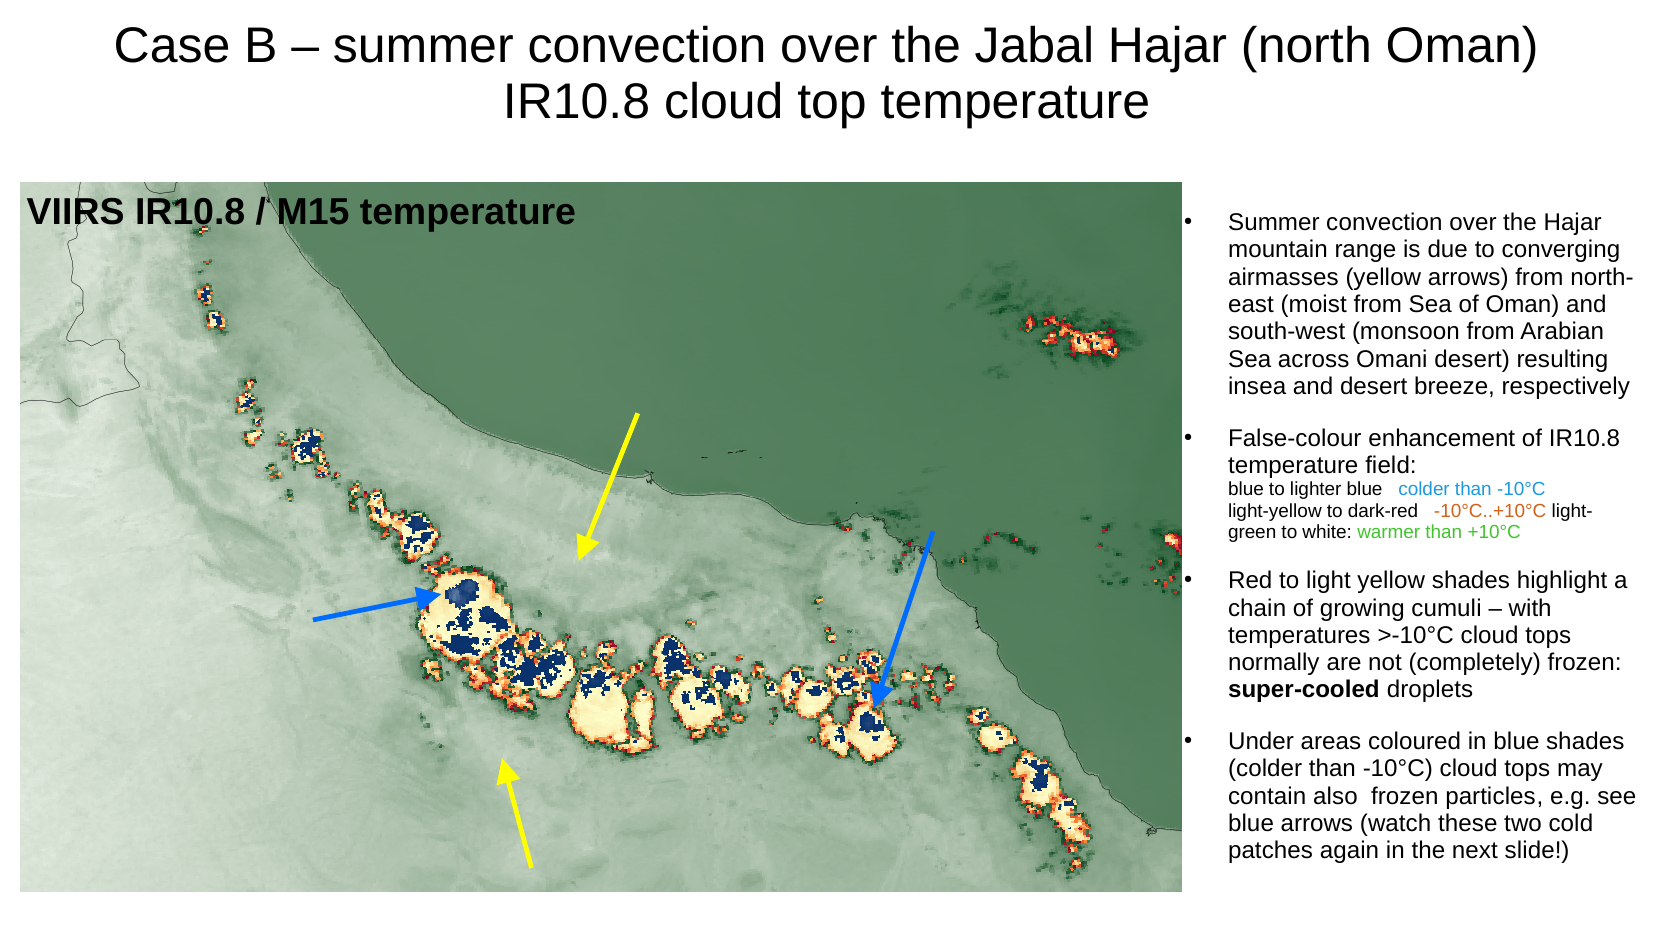

# Case B – summer convection over the Jabal Hajar (north Oman) IR10.8 cloud top temperature
Summer convection over the Hajar mountain range is due to converging airmasses (yellow arrows) from north-east (moist from Sea of Oman) and south-west (monsoon from Arabian Sea across Omani desert) resulting insea and desert breeze, respectively
False-colour enhancement of IR10.8 temperature field:
blue to lighter blue colder than -10°C
light-yellow to dark-red -10°C..+10°C light-green to white: warmer than +10°C
Red to light yellow shades highlight a chain of growing cumuli – with temperatures >-10°C cloud tops normally are not (completely) frozen: super-cooled droplets
Under areas coloured in blue shades (colder than -10°C) cloud tops may contain also frozen particles, e.g. see blue arrows (watch these two cold patches again in the next slide!)
VIIRS IR10.8 / M15 temperature